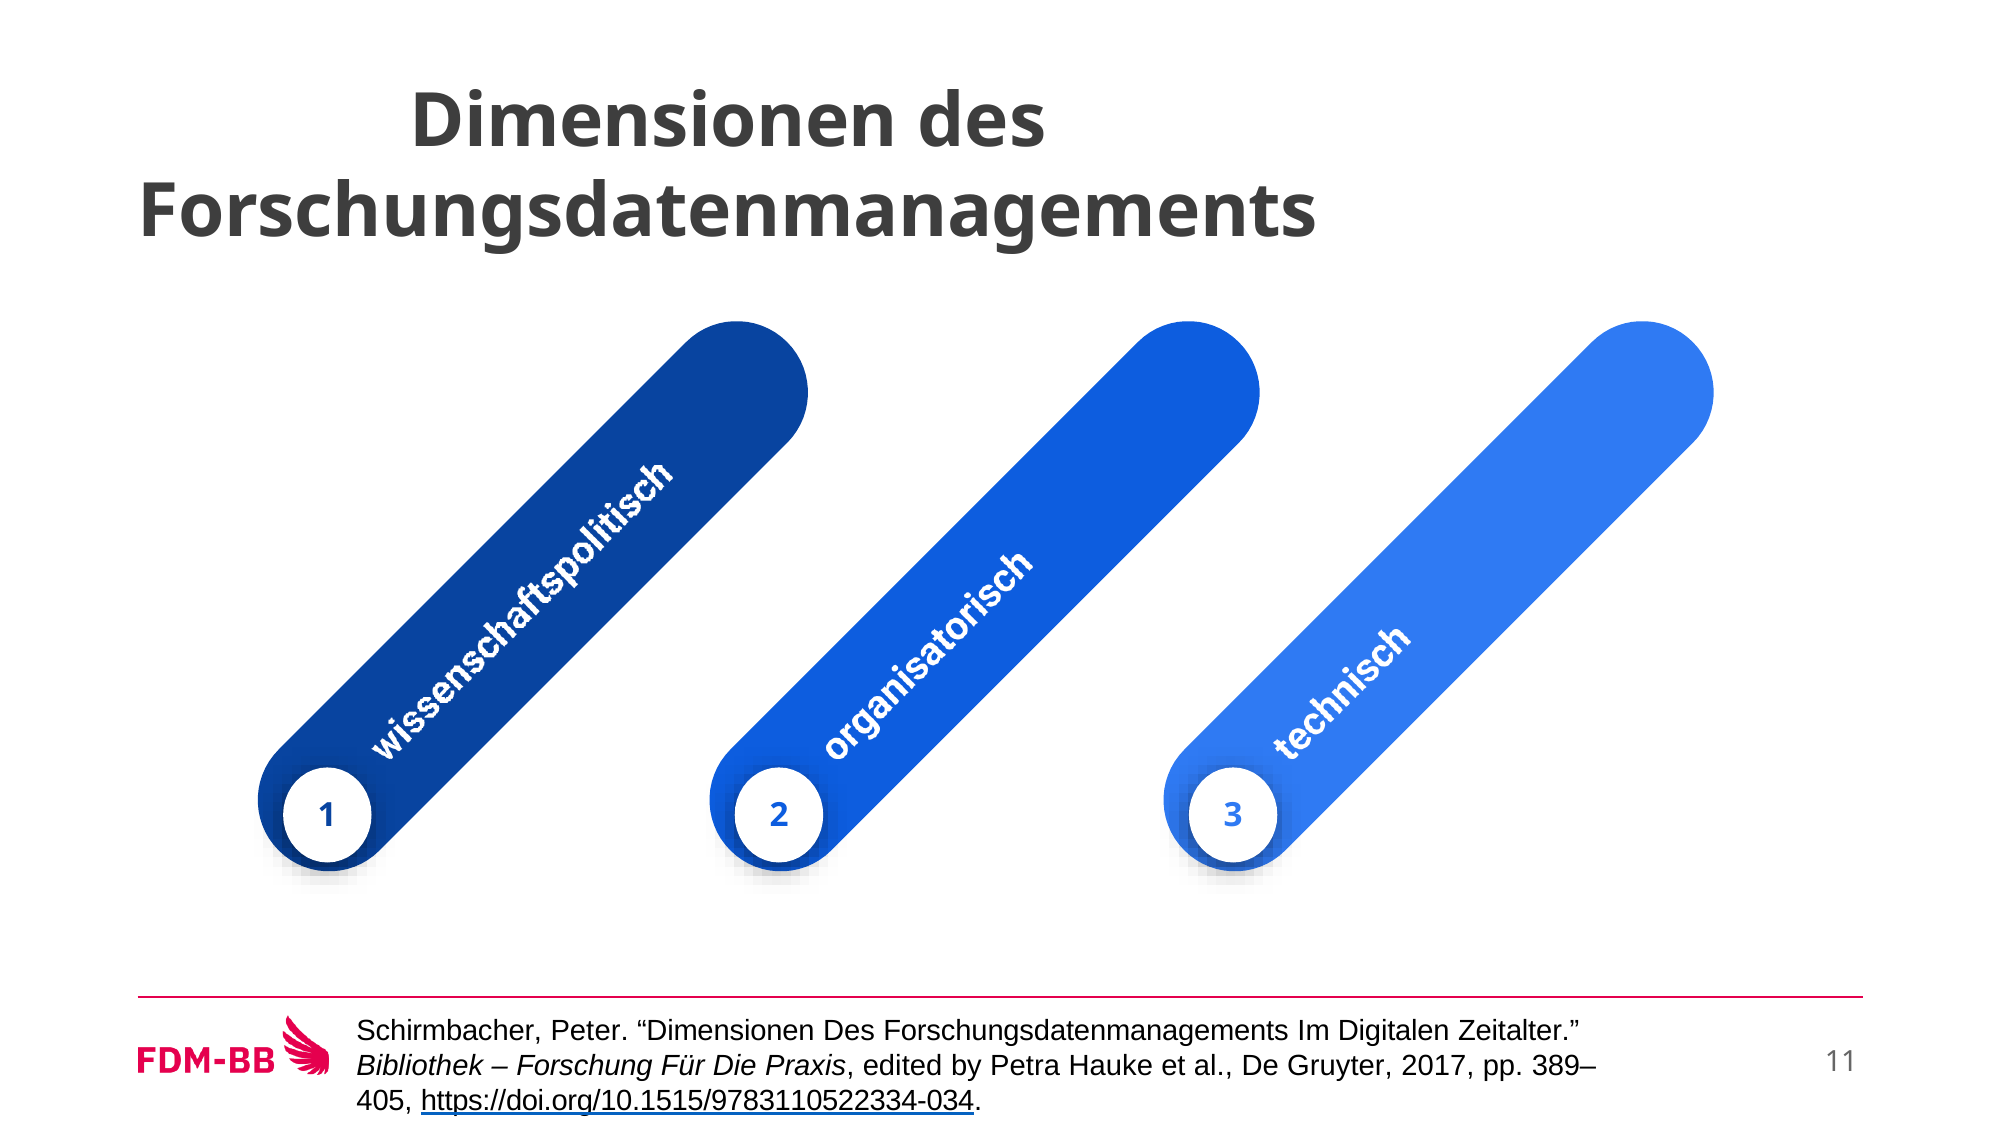

# Dimensionen des Forschungsdatenmanagements
1
2
3
Schirmbacher, Peter. “Dimensionen Des Forschungsdatenmanagements Im Digitalen Zeitalter.” Bibliothek – Forschung Für Die Praxis, edited by Petra Hauke et al., De Gruyter, 2017, pp. 389–405, https://doi.org/10.1515/9783110522334-034.
11